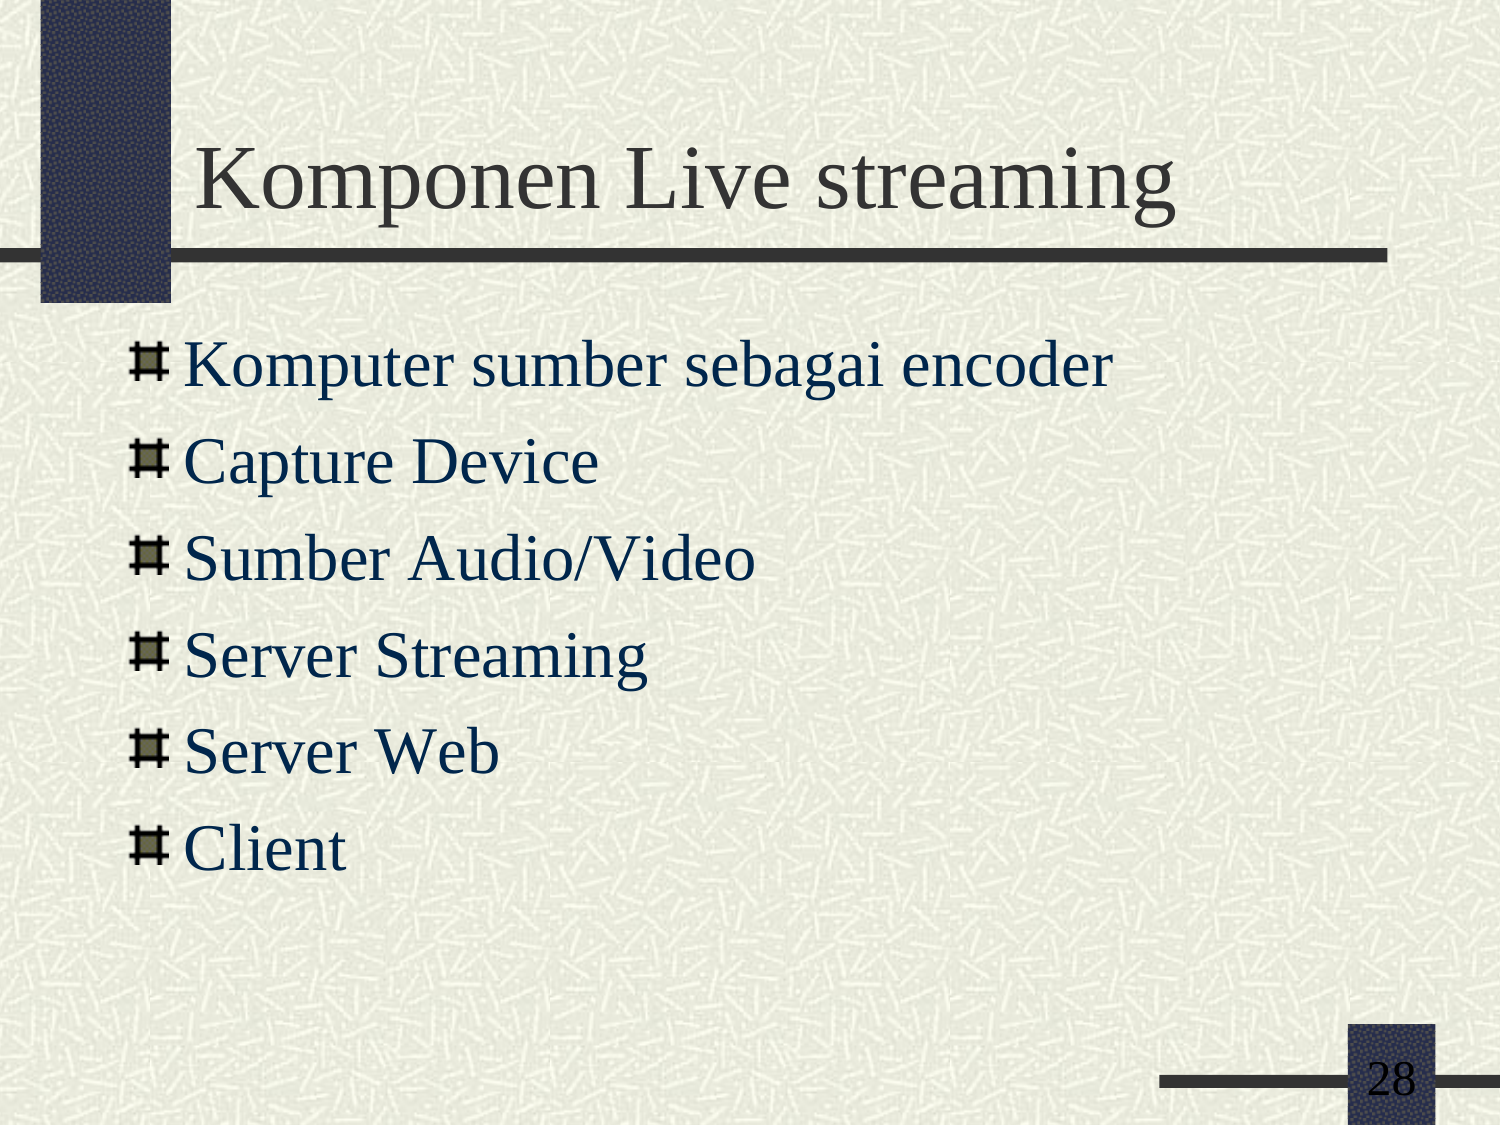

# Komponen Live streaming
Komputer sumber sebagai encoder
Capture Device
Sumber Audio/Video
Server Streaming
Server Web
Client
28